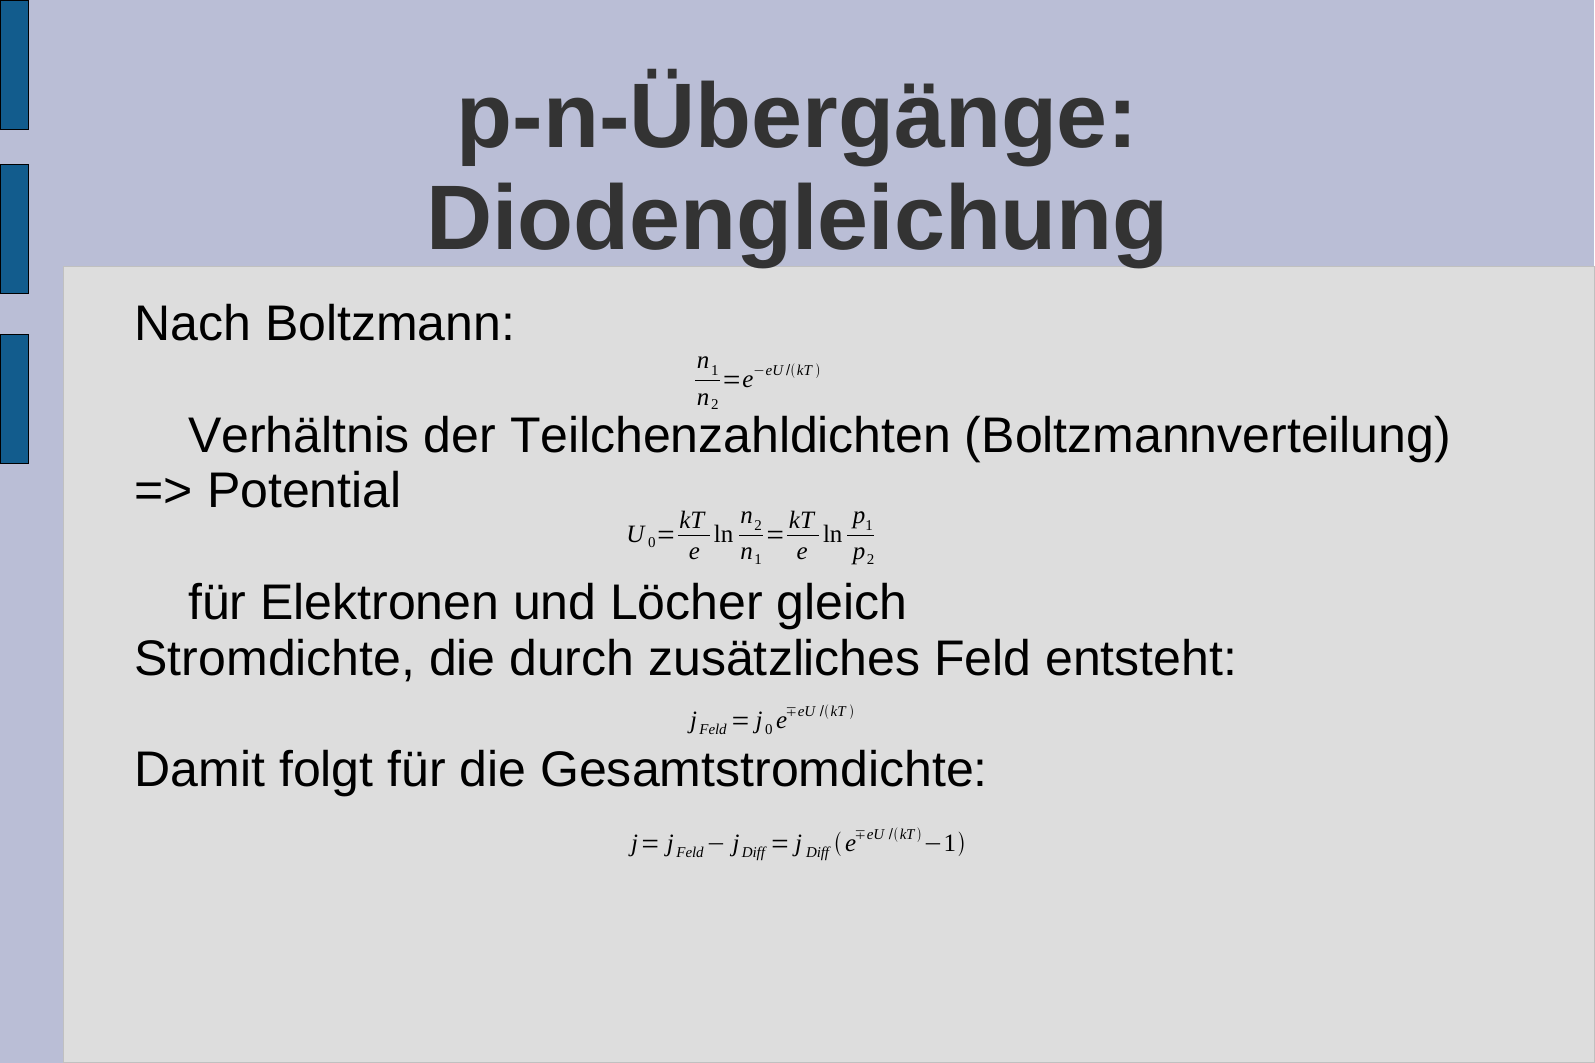

# p-n-Übergänge: Diodengleichung
Nach Boltzmann:
Verhältnis der Teilchenzahldichten (Boltzmannverteilung)
=> Potential
für Elektronen und Löcher gleich
Stromdichte, die durch zusätzliches Feld entsteht:
Damit folgt für die Gesamtstromdichte: